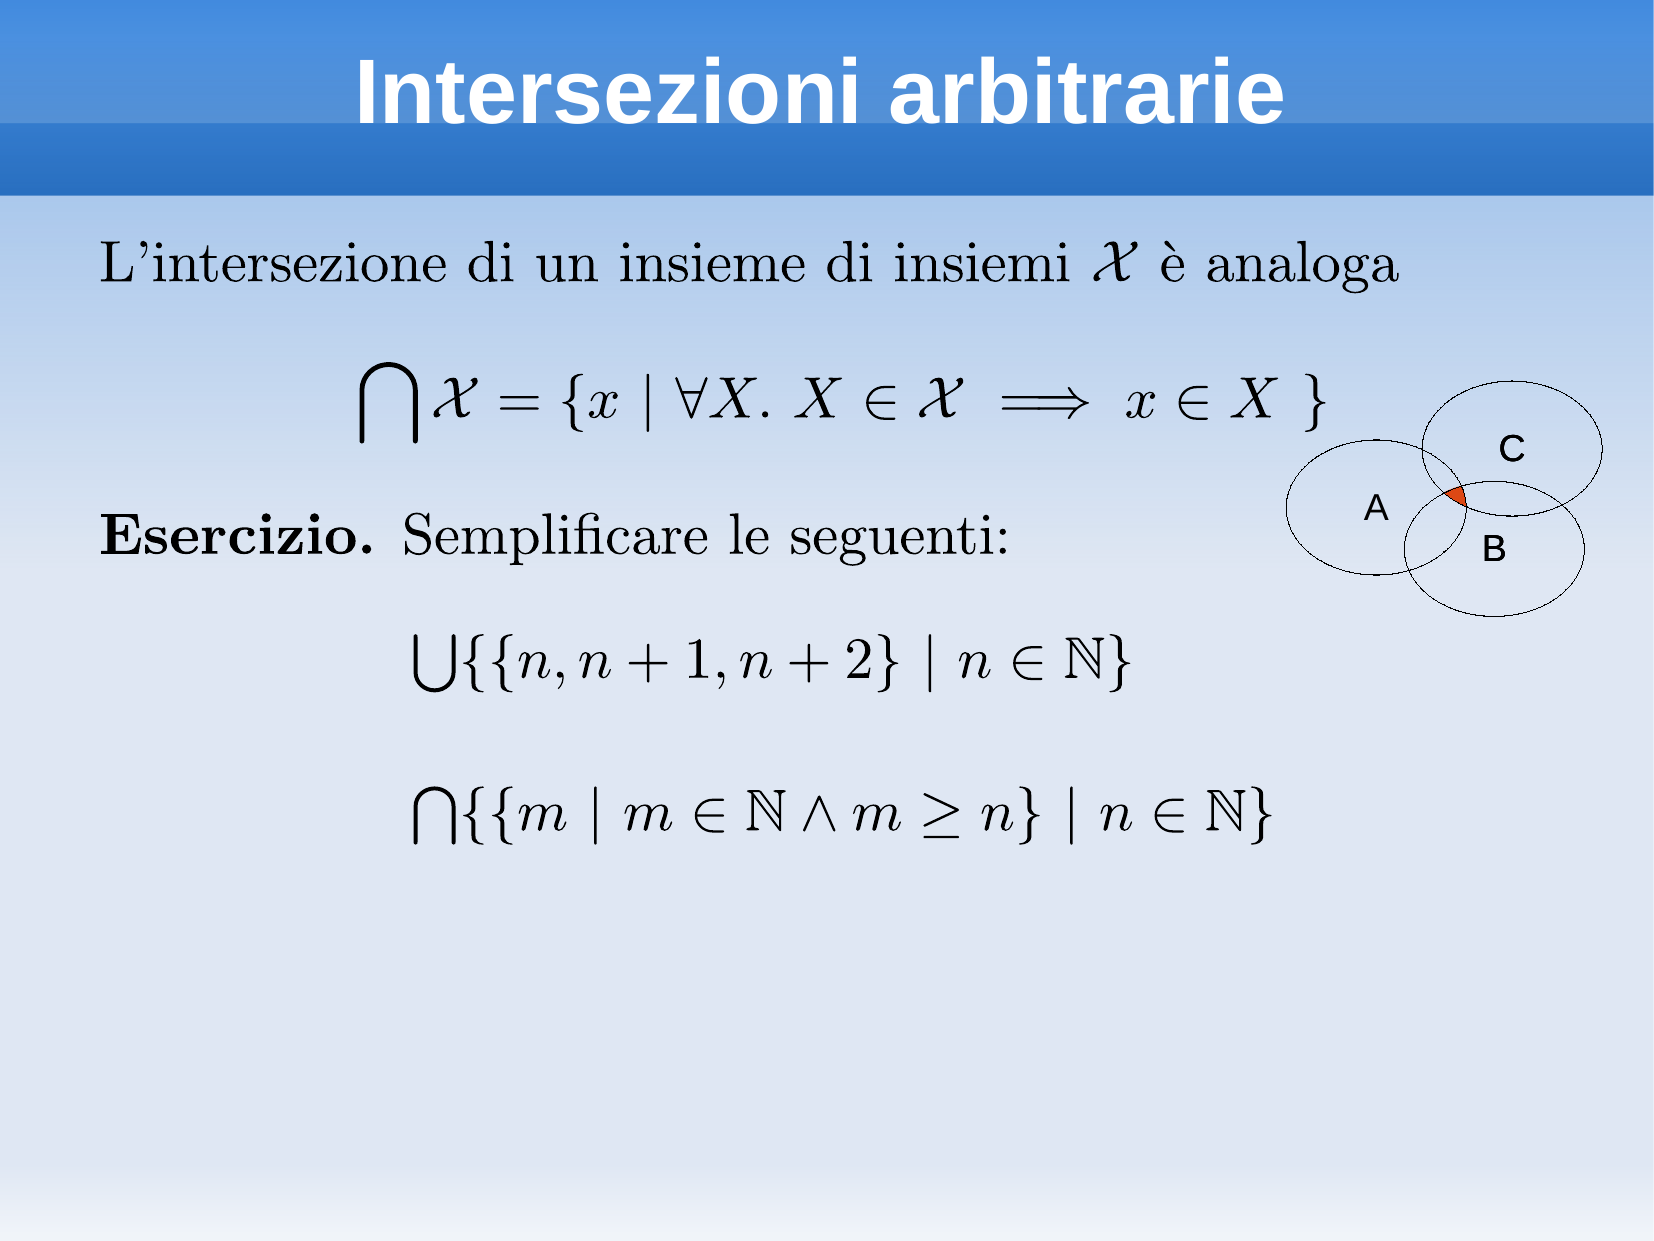

# Intersezioni arbitrarie
C
C
C
A
B
B
B